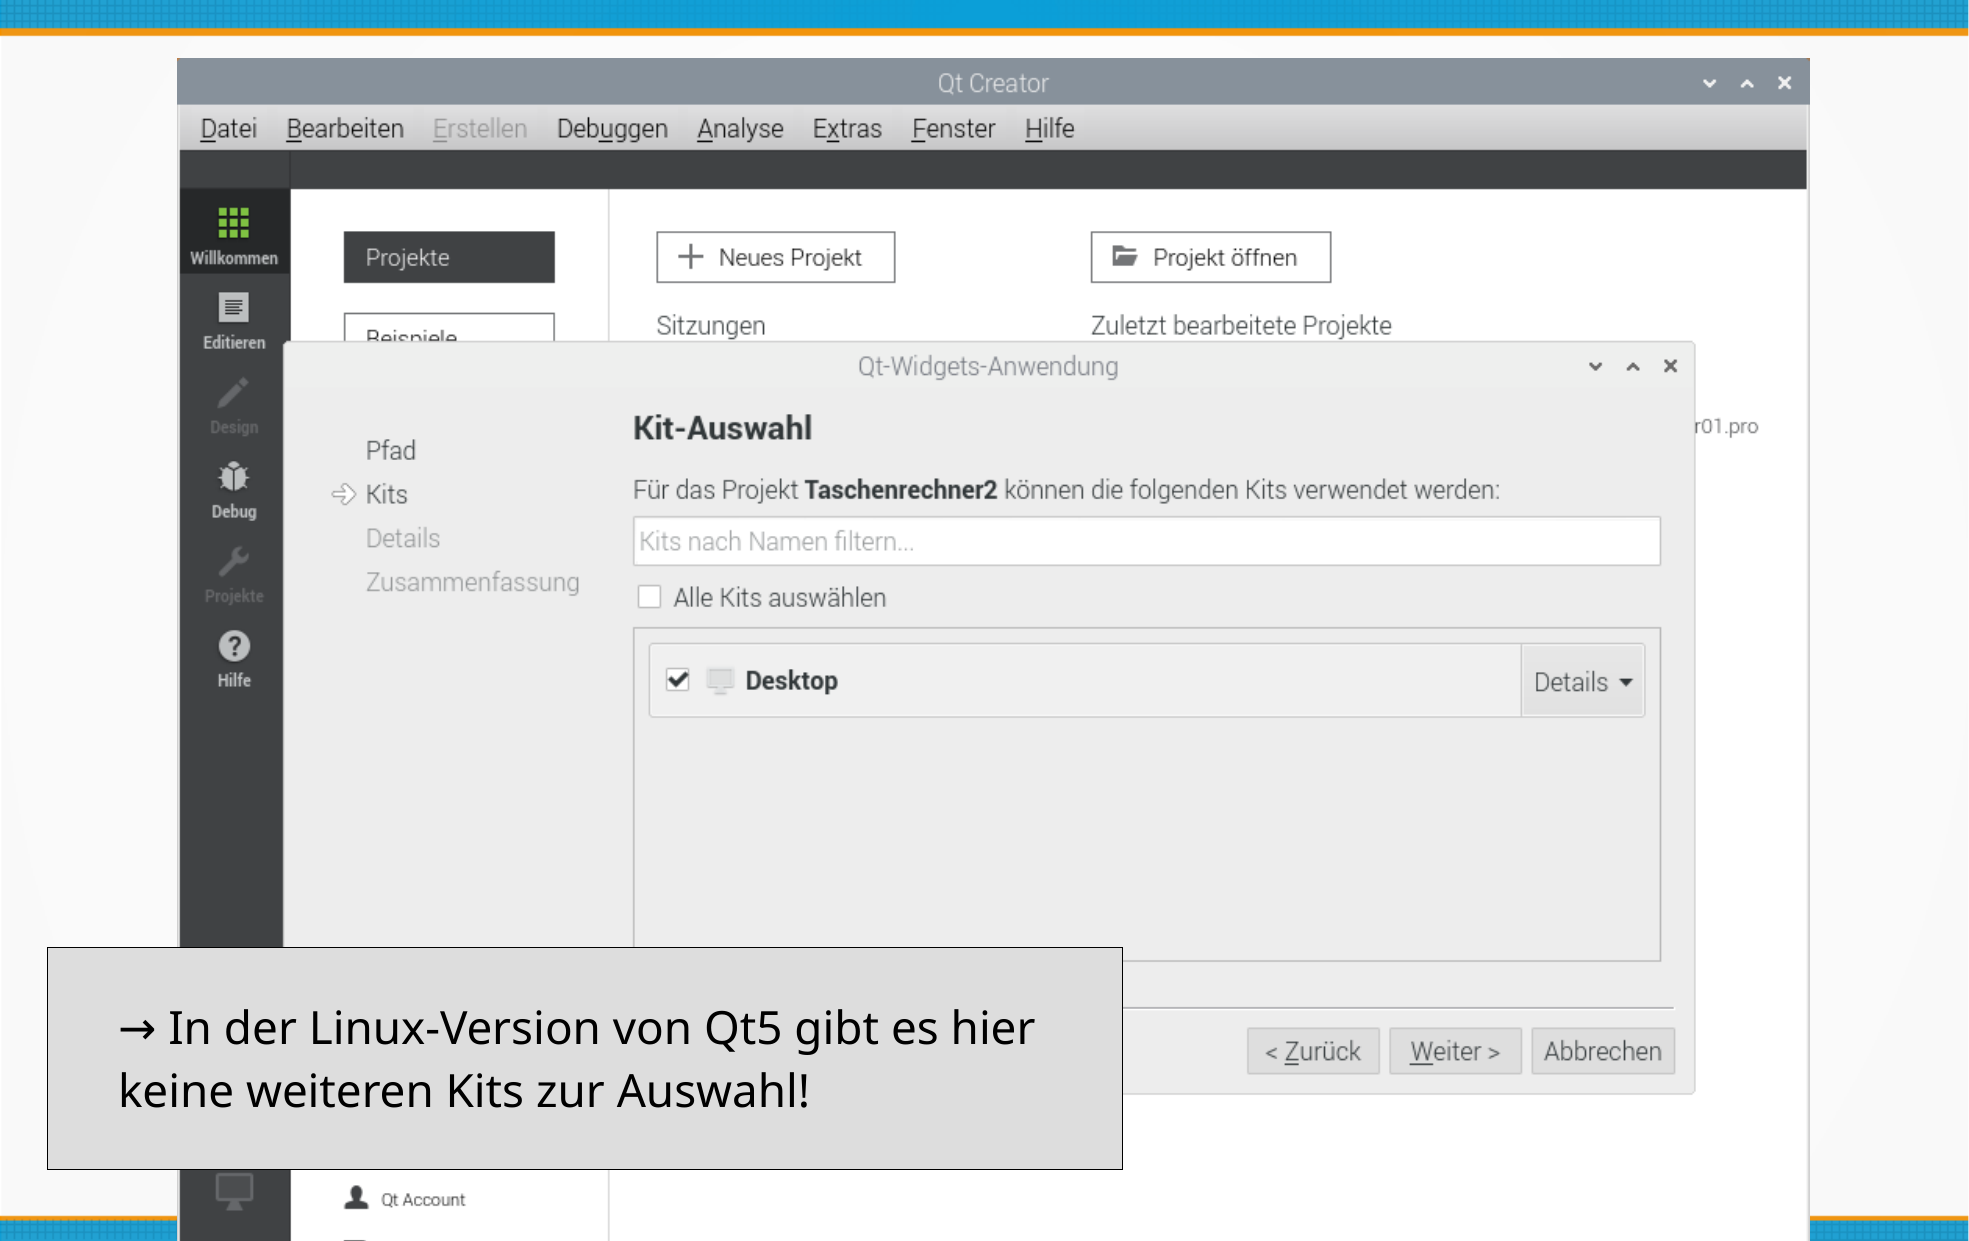

→ In der Linux-Version von Qt5 gibt es hier keine weiteren Kits zur Auswahl!